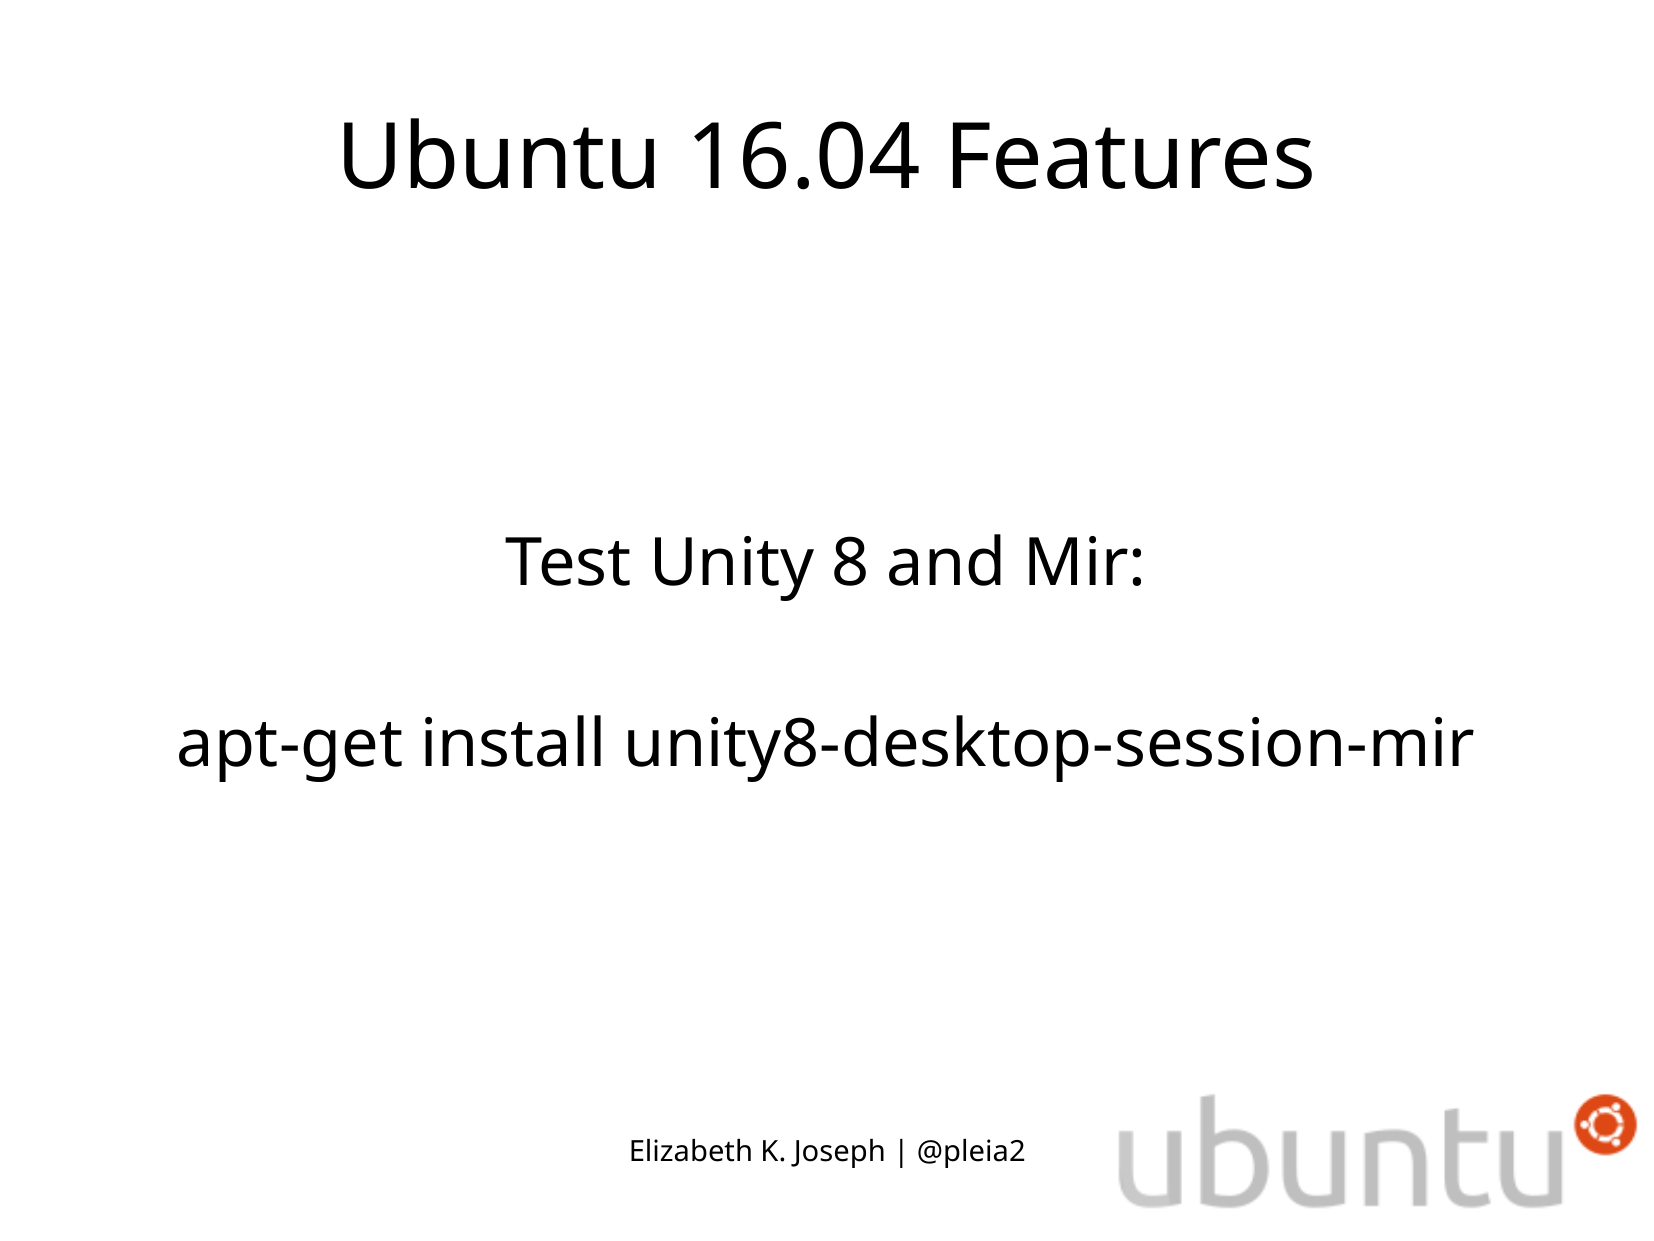

# Ubuntu 16.04 Features
Test Unity 8 and Mir:
apt-get install unity8-desktop-session-mir
Elizabeth K. Joseph | @pleia2